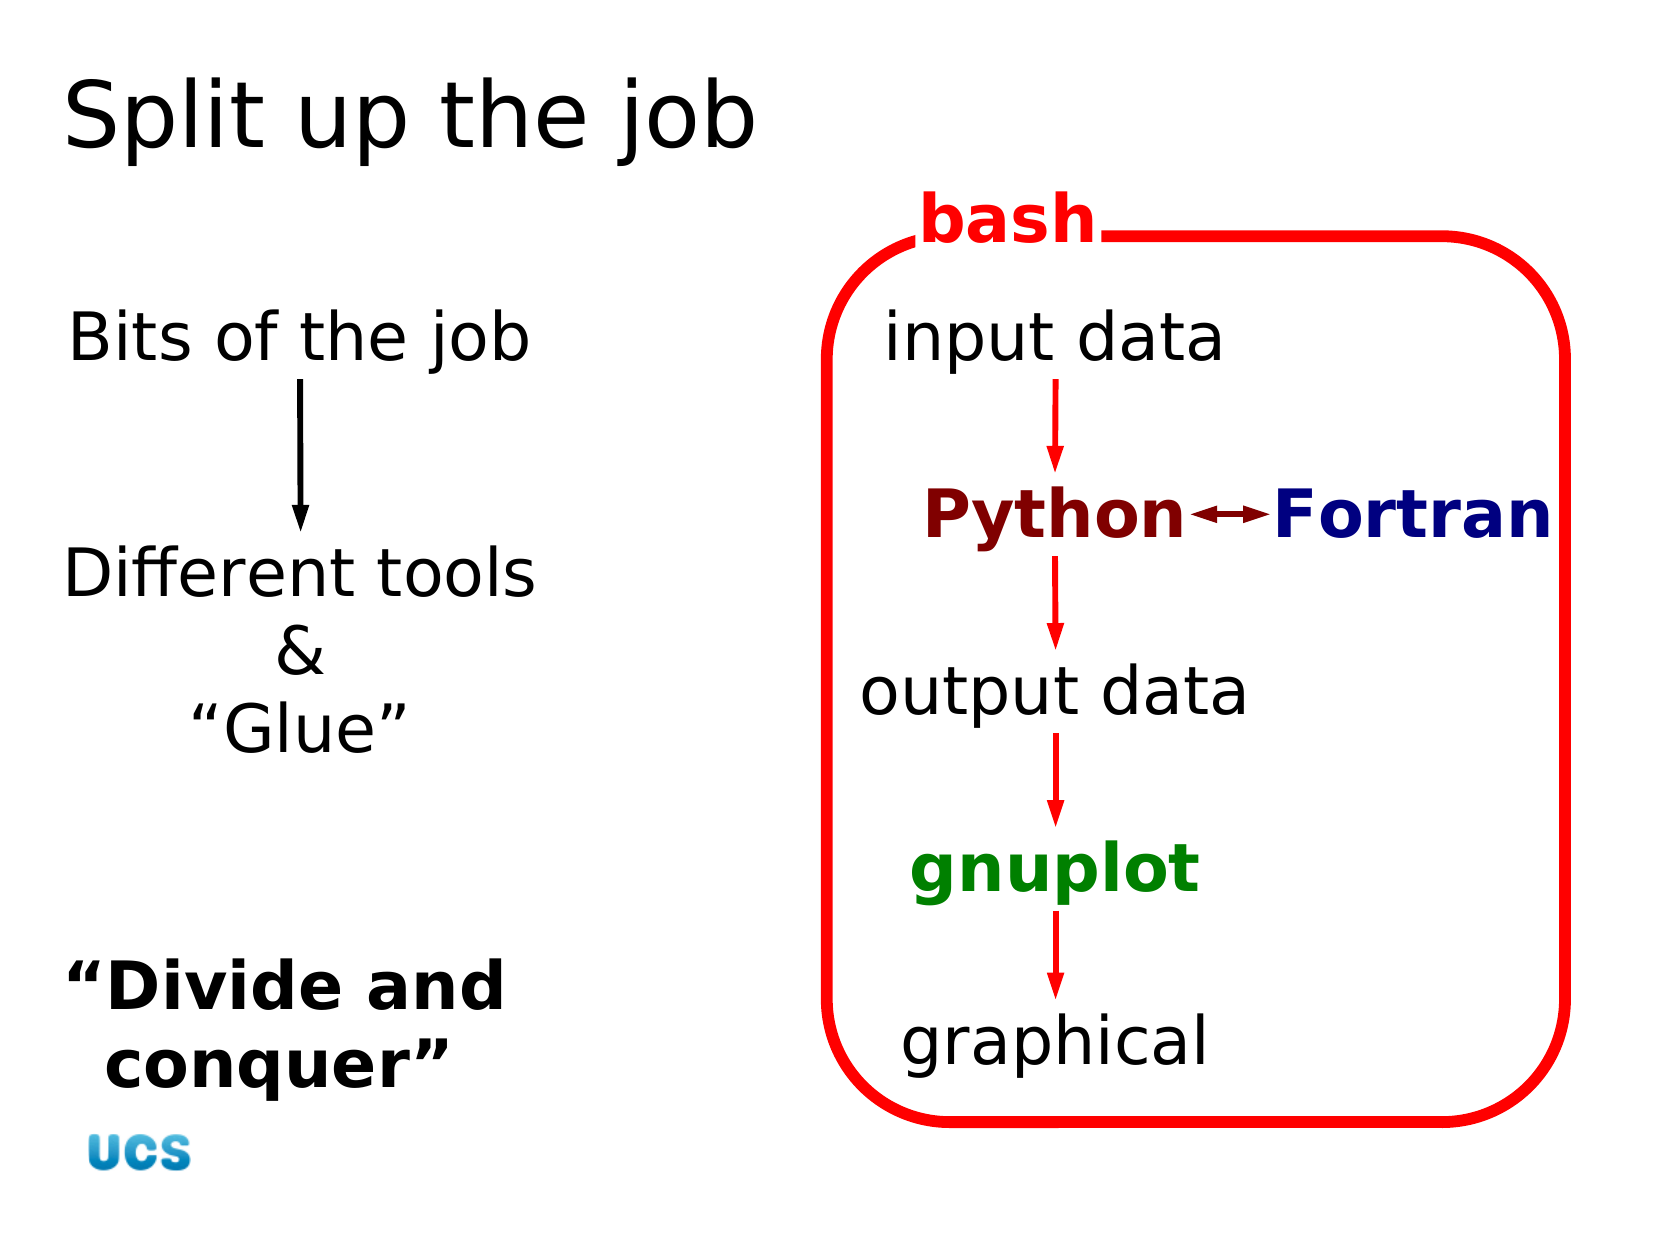

Split up the job
bash
Bits of the job
input data
Python
Fortran
Different tools
&
“Glue”
output data
gnuplot
“Divide and
	conquer”
graphical